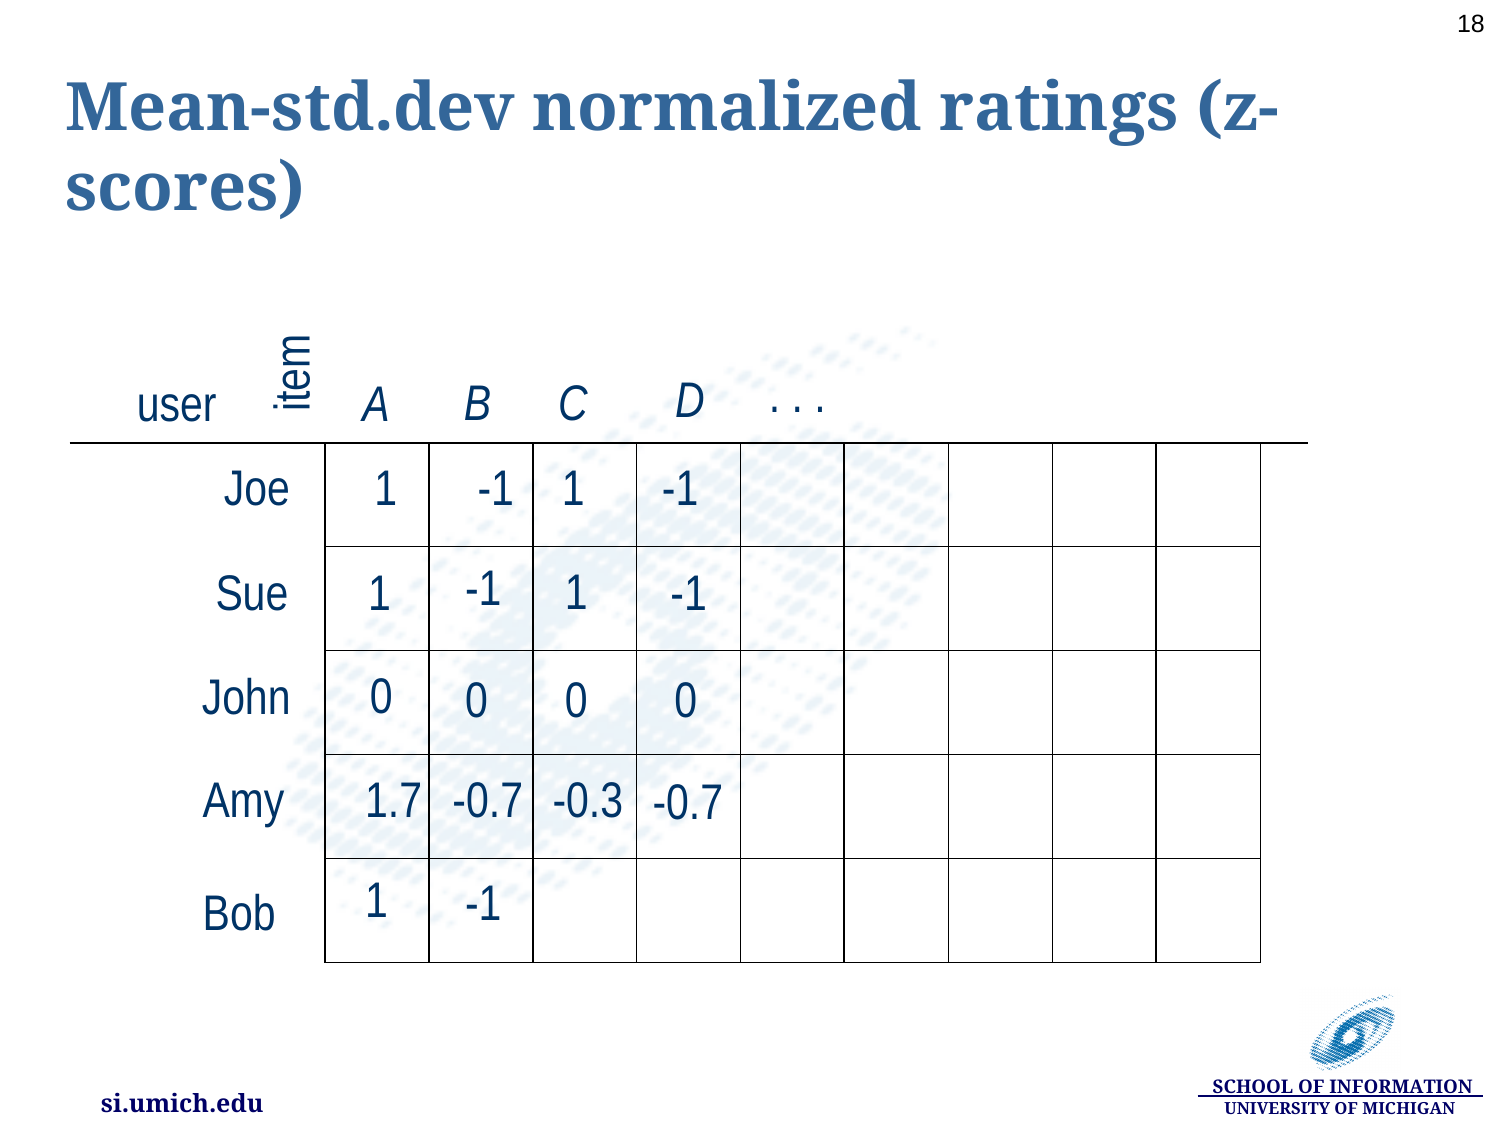

# Mean-std.dev normalized ratings (z-scores)
item
. . .
D
B
C
user
A
1
-1
1
-1
Joe
-1
1
1
-1
Sue
0
John
0
0
0
Amy
1.7
-0.7
-0.3
-0.7
1
-1
Bob